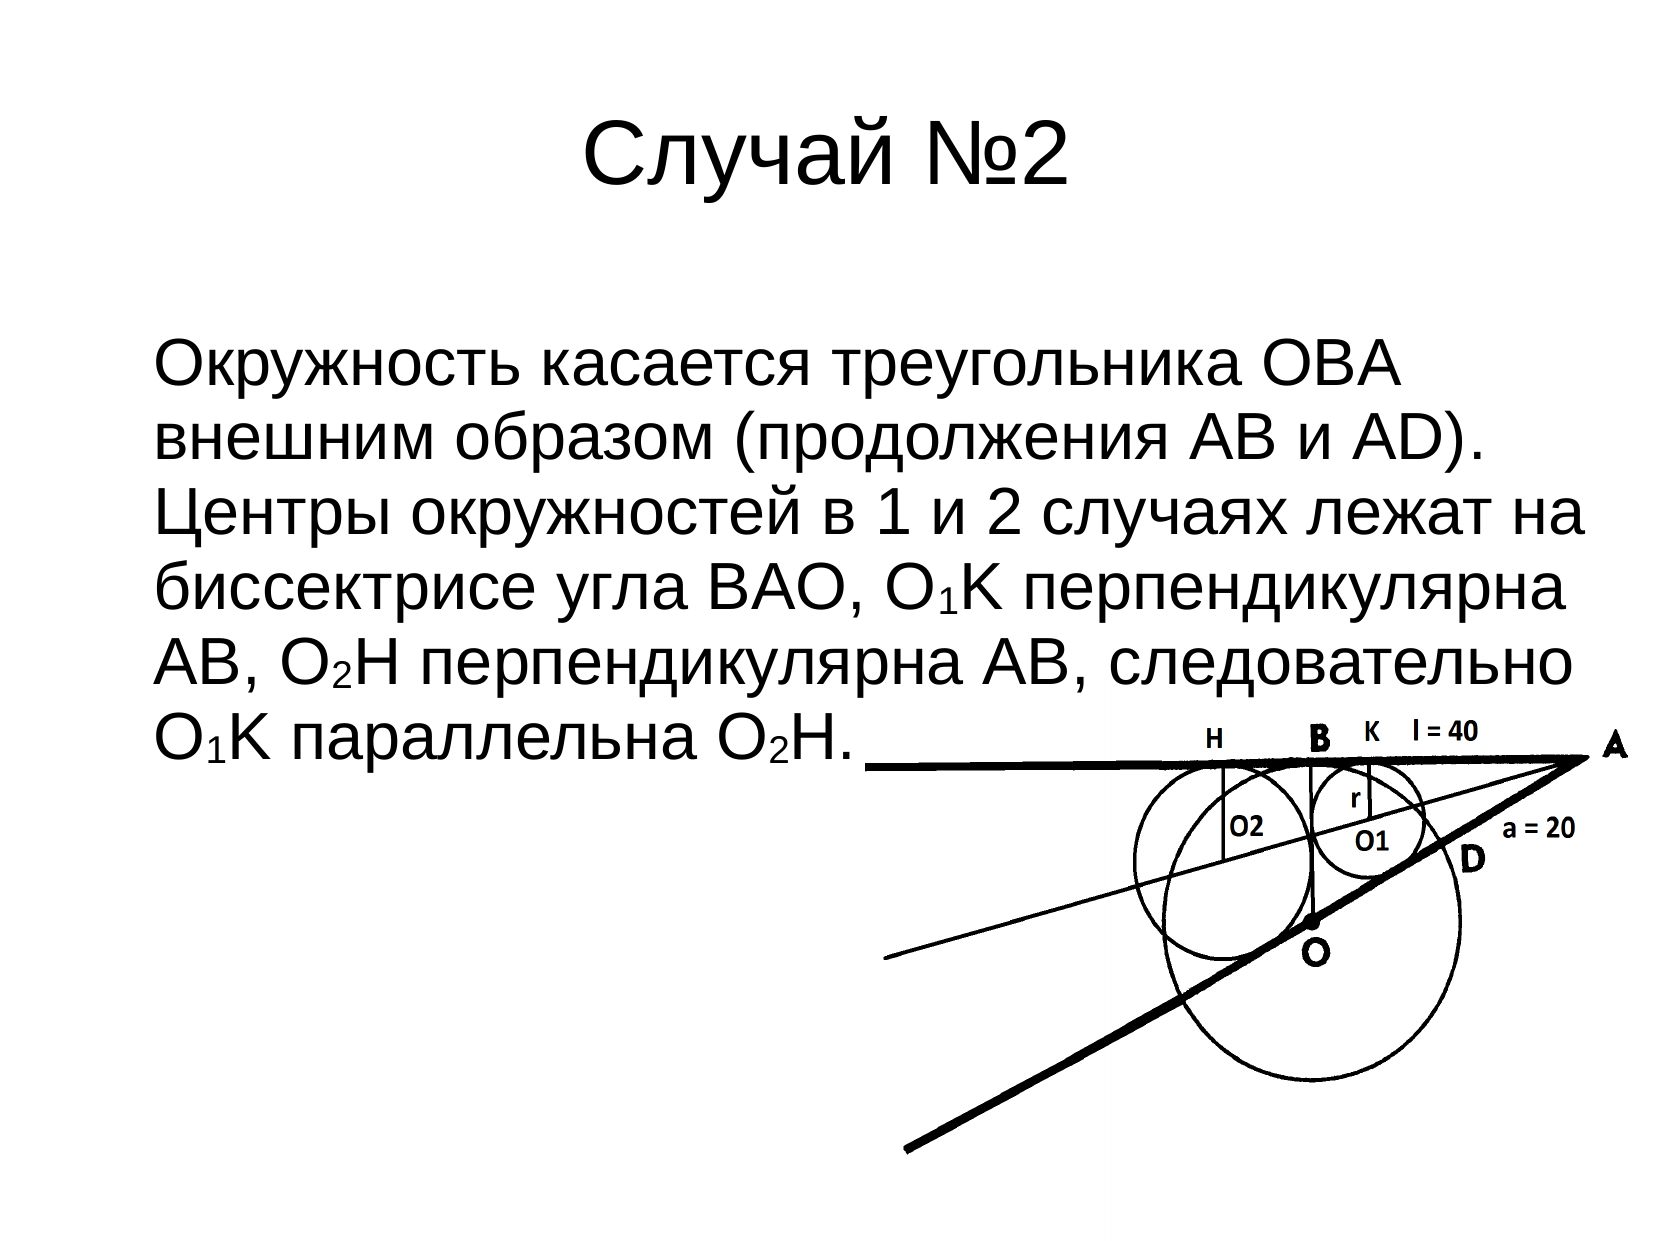

# Случай №2
Окружность касается треугольника OBA внешним образом (продолжения AB и AD). Центры окружностей в 1 и 2 случаях лежат на биссектрисе угла BAO, O1K перпендикулярна AB, O2H перпендикулярна АВ, следовательно O1K параллельна O2H.